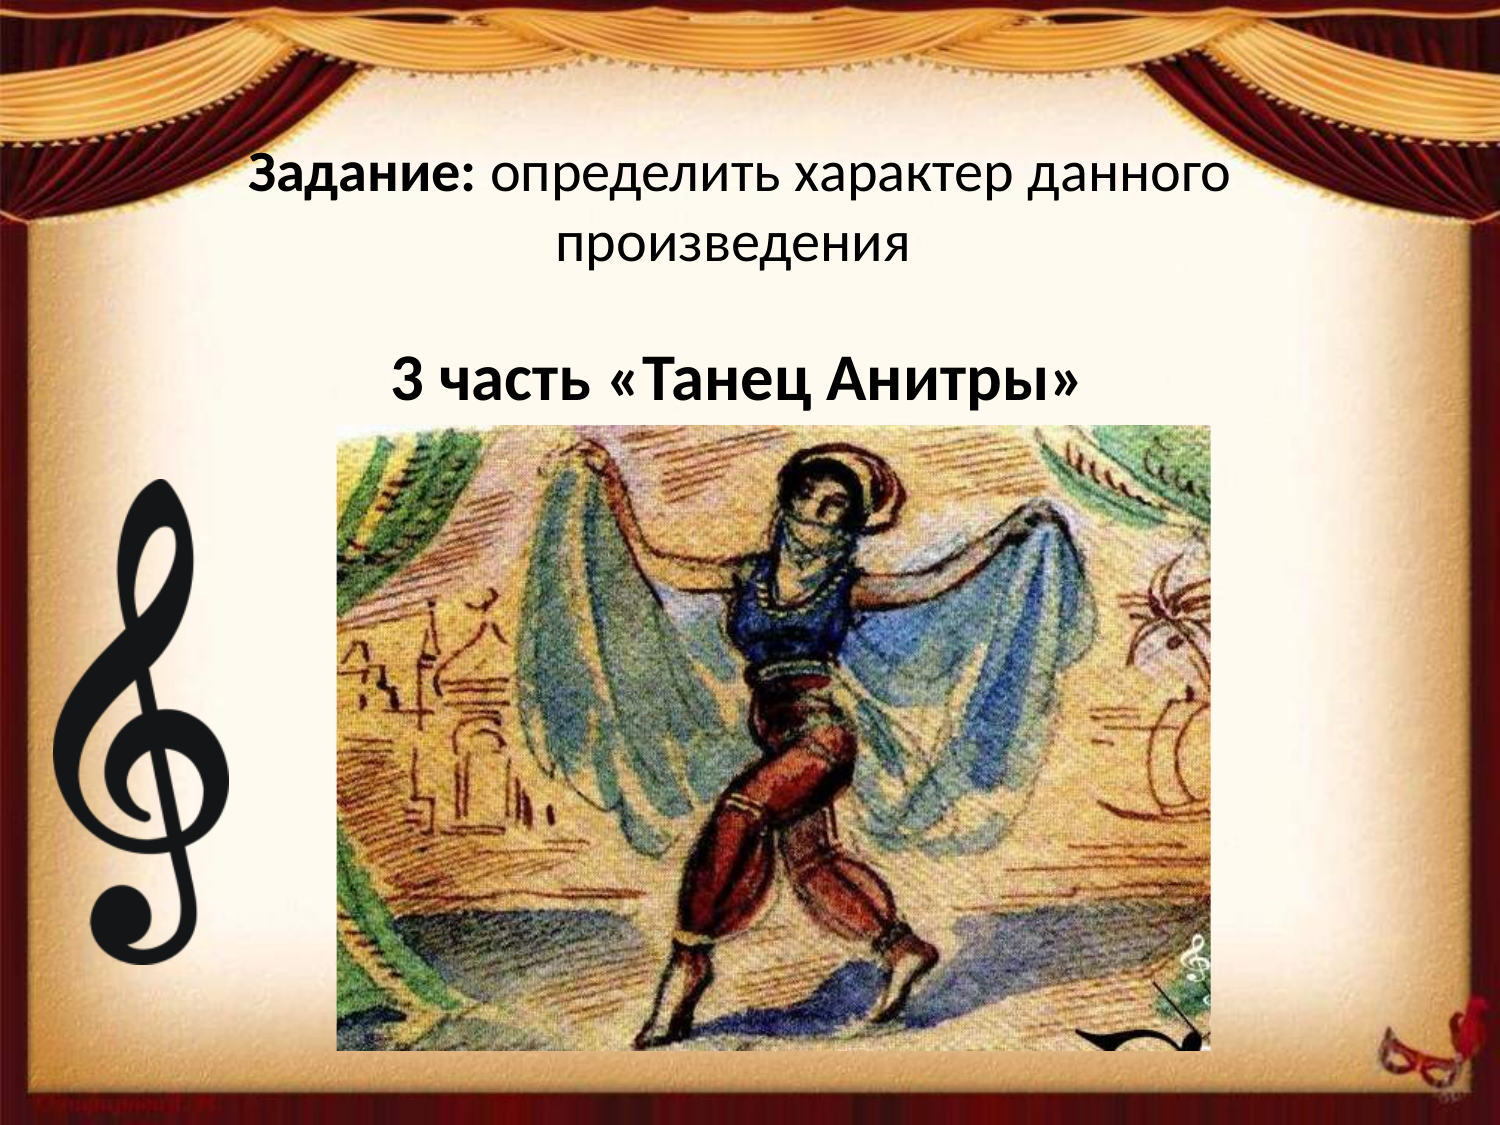

# Задание: определить характер данного произведения
3 часть «Танец Анитры»